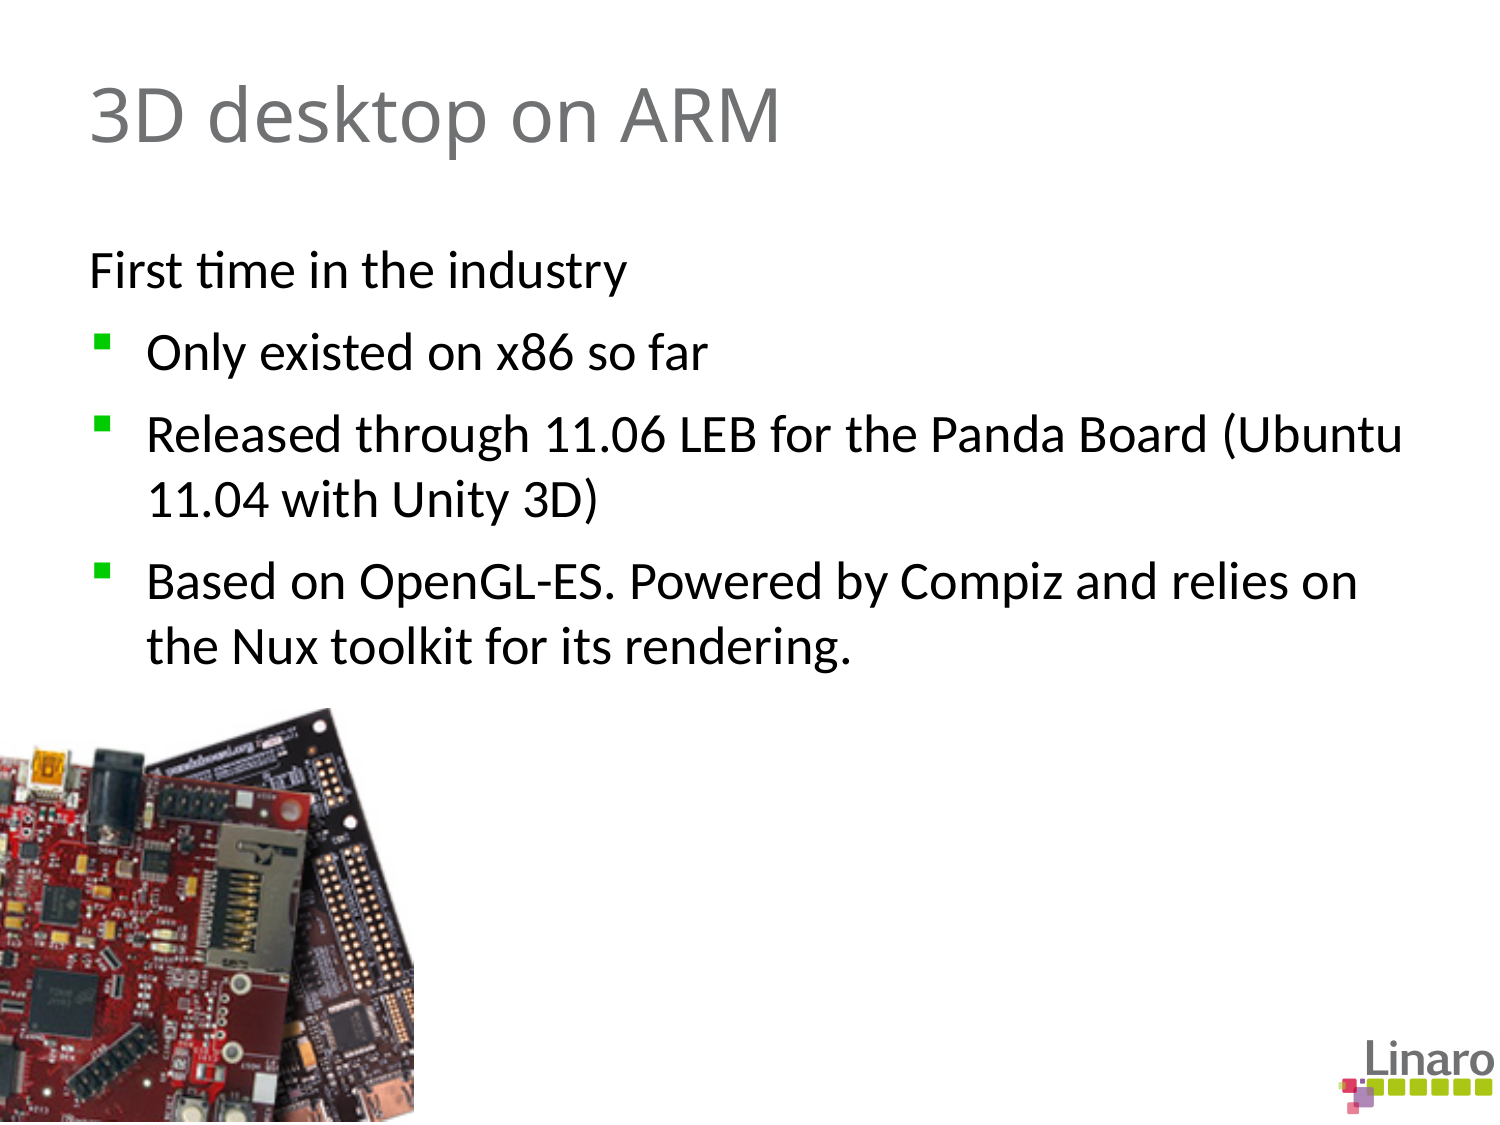

# 3D desktop on ARM
First time in the industry
Only existed on x86 so far
Released through 11.06 LEB for the Panda Board (Ubuntu 11.04 with Unity 3D)
Based on OpenGL-ES. Powered by Compiz and relies on the Nux toolkit for its rendering.